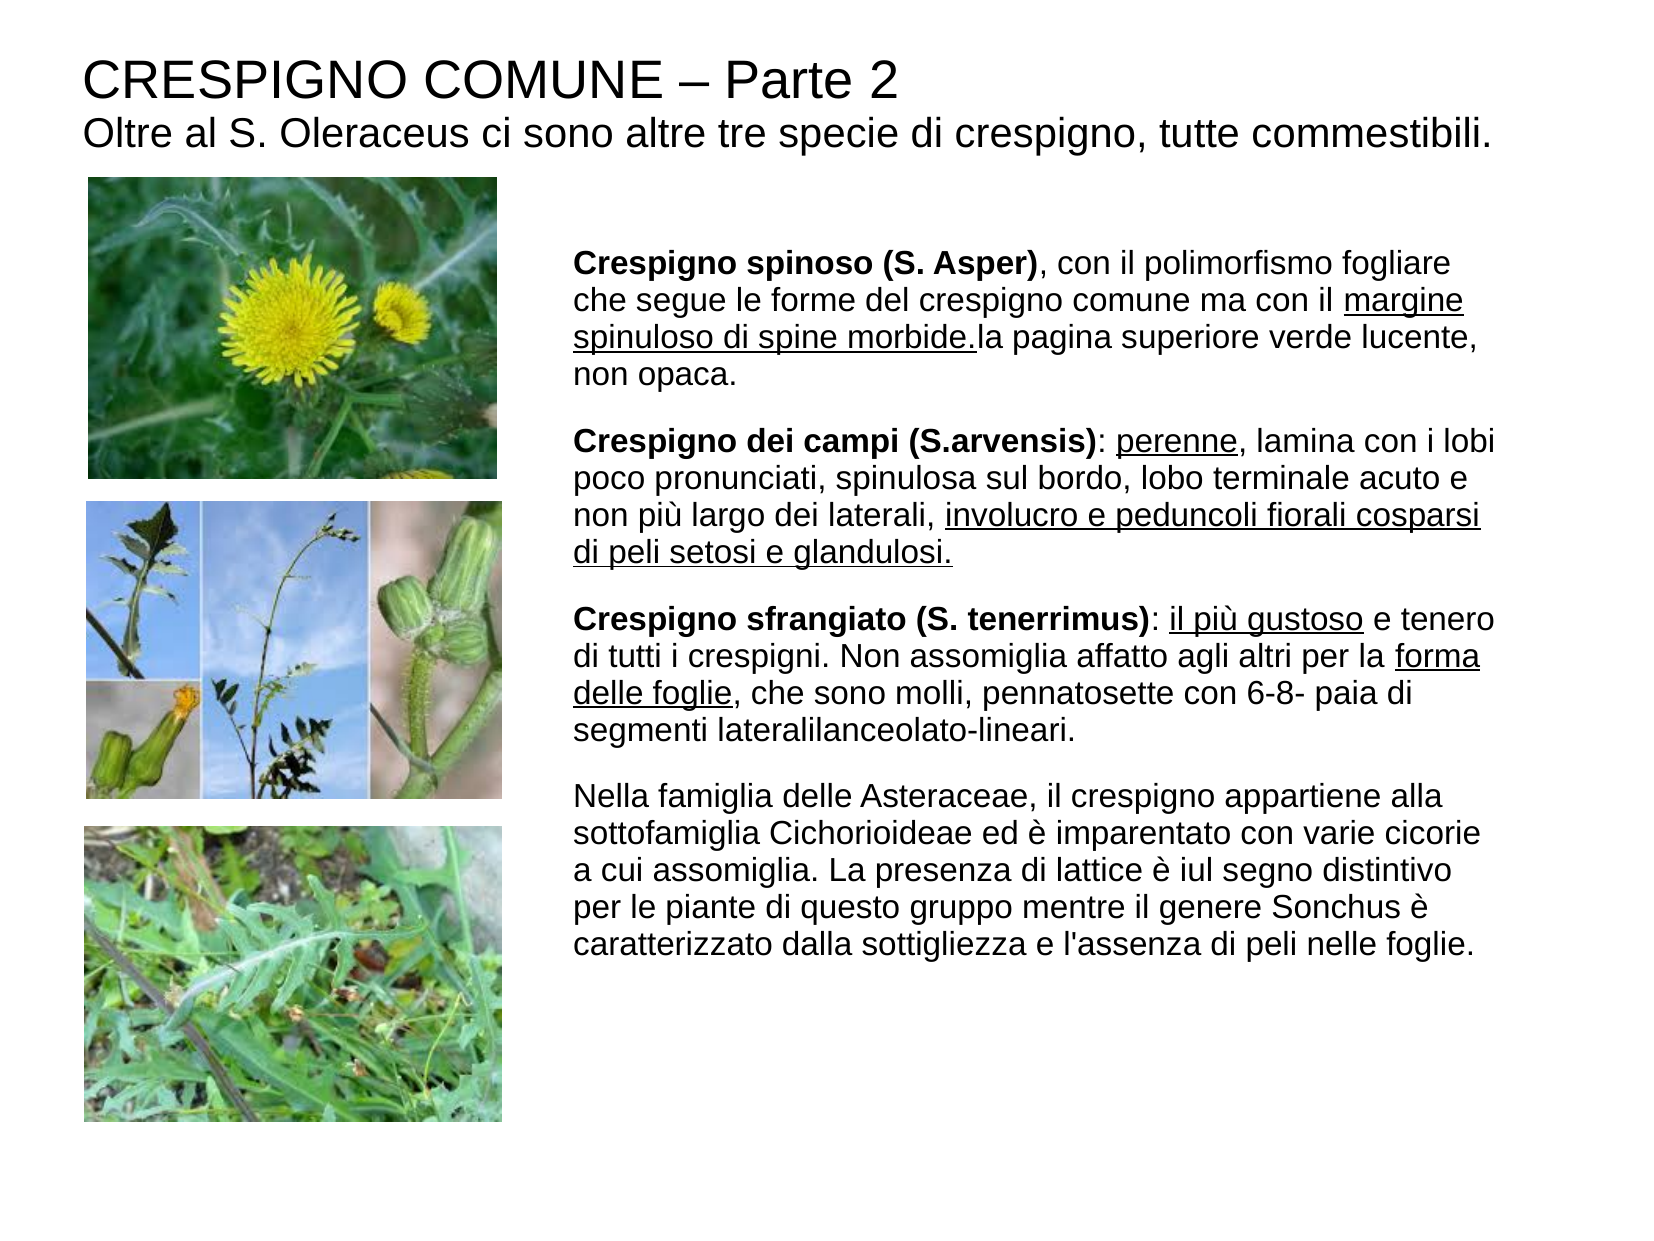

# CRESPIGNO COMUNE – Parte 2 Oltre al S. Oleraceus ci sono altre tre specie di crespigno, tutte commestibili.
Crespigno spinoso (S. Asper), con il polimorfismo fogliare che segue le forme del crespigno comune ma con il margine spinuloso di spine morbide.la pagina superiore verde lucente, non opaca.
Crespigno dei campi (S.arvensis): perenne, lamina con i lobi poco pronunciati, spinulosa sul bordo, lobo terminale acuto e non più largo dei laterali, involucro e peduncoli fiorali cosparsi di peli setosi e glandulosi.
Crespigno sfrangiato (S. tenerrimus): il più gustoso e tenero di tutti i crespigni. Non assomiglia affatto agli altri per la forma delle foglie, che sono molli, pennatosette con 6-8- paia di segmenti lateralilanceolato-lineari.
Nella famiglia delle Asteraceae, il crespigno appartiene alla sottofamiglia Cichorioideae ed è imparentato con varie cicorie a cui assomiglia. La presenza di lattice è iul segno distintivo per le piante di questo gruppo mentre il genere Sonchus è caratterizzato dalla sottigliezza e l'assenza di peli nelle foglie.